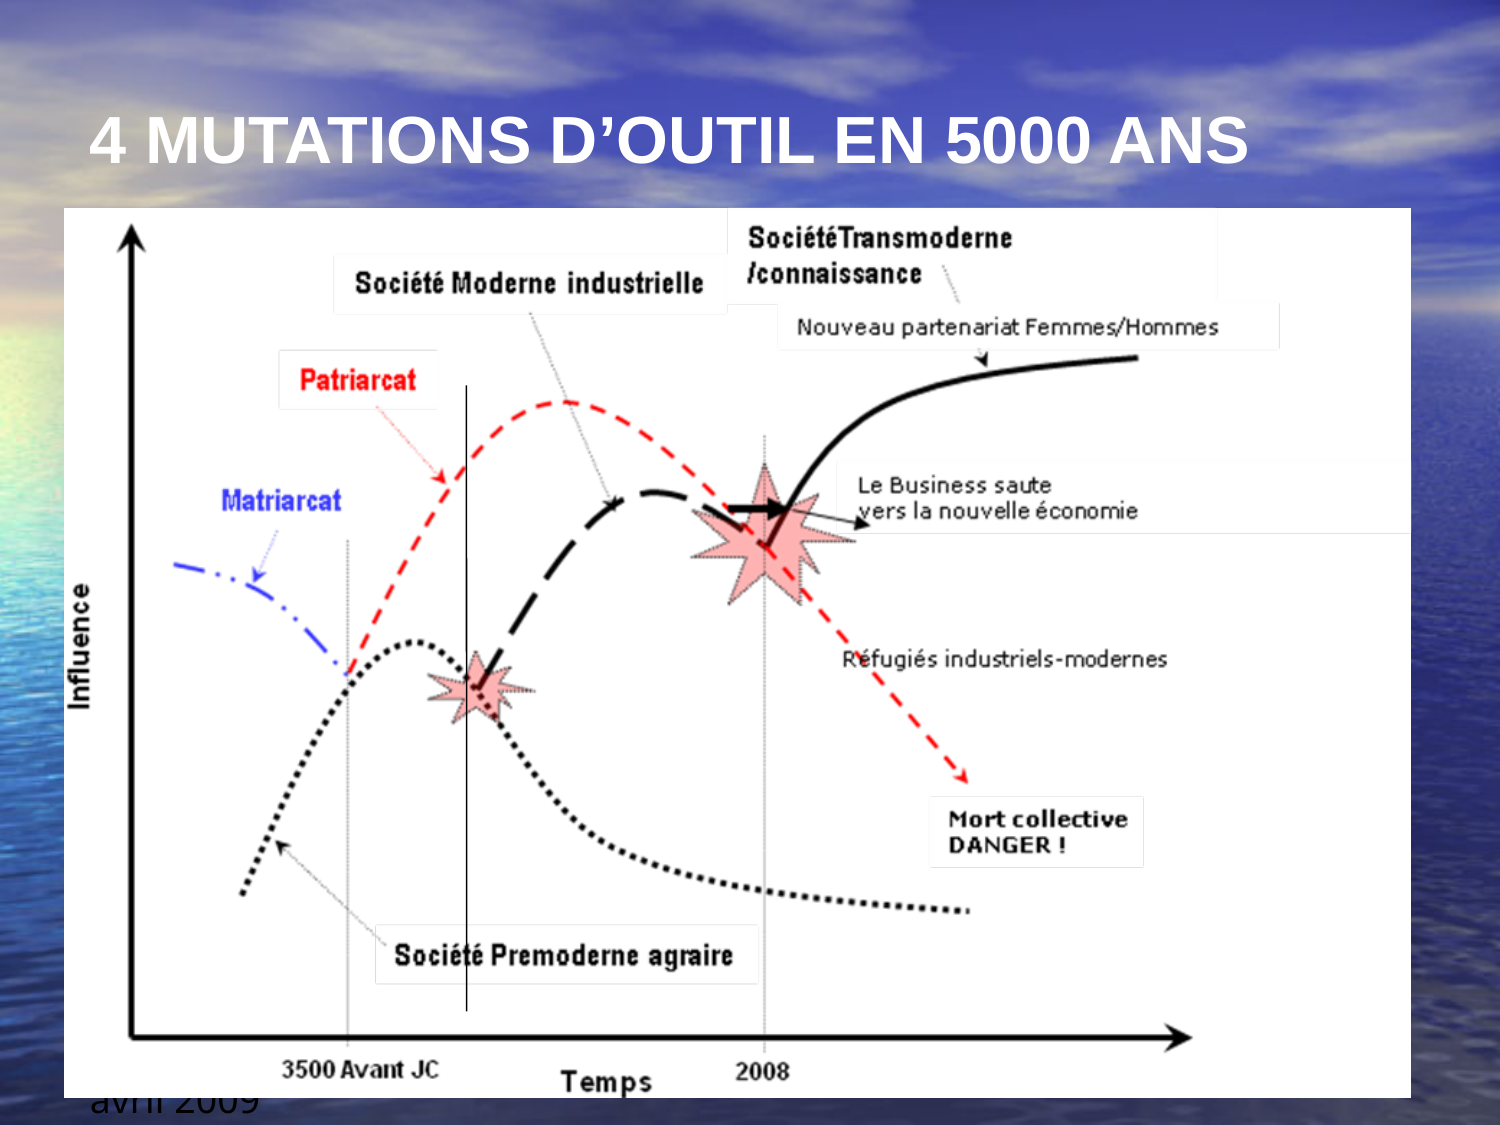

# 4 MUTATIONS D’OUTIL EN 5000 ANS